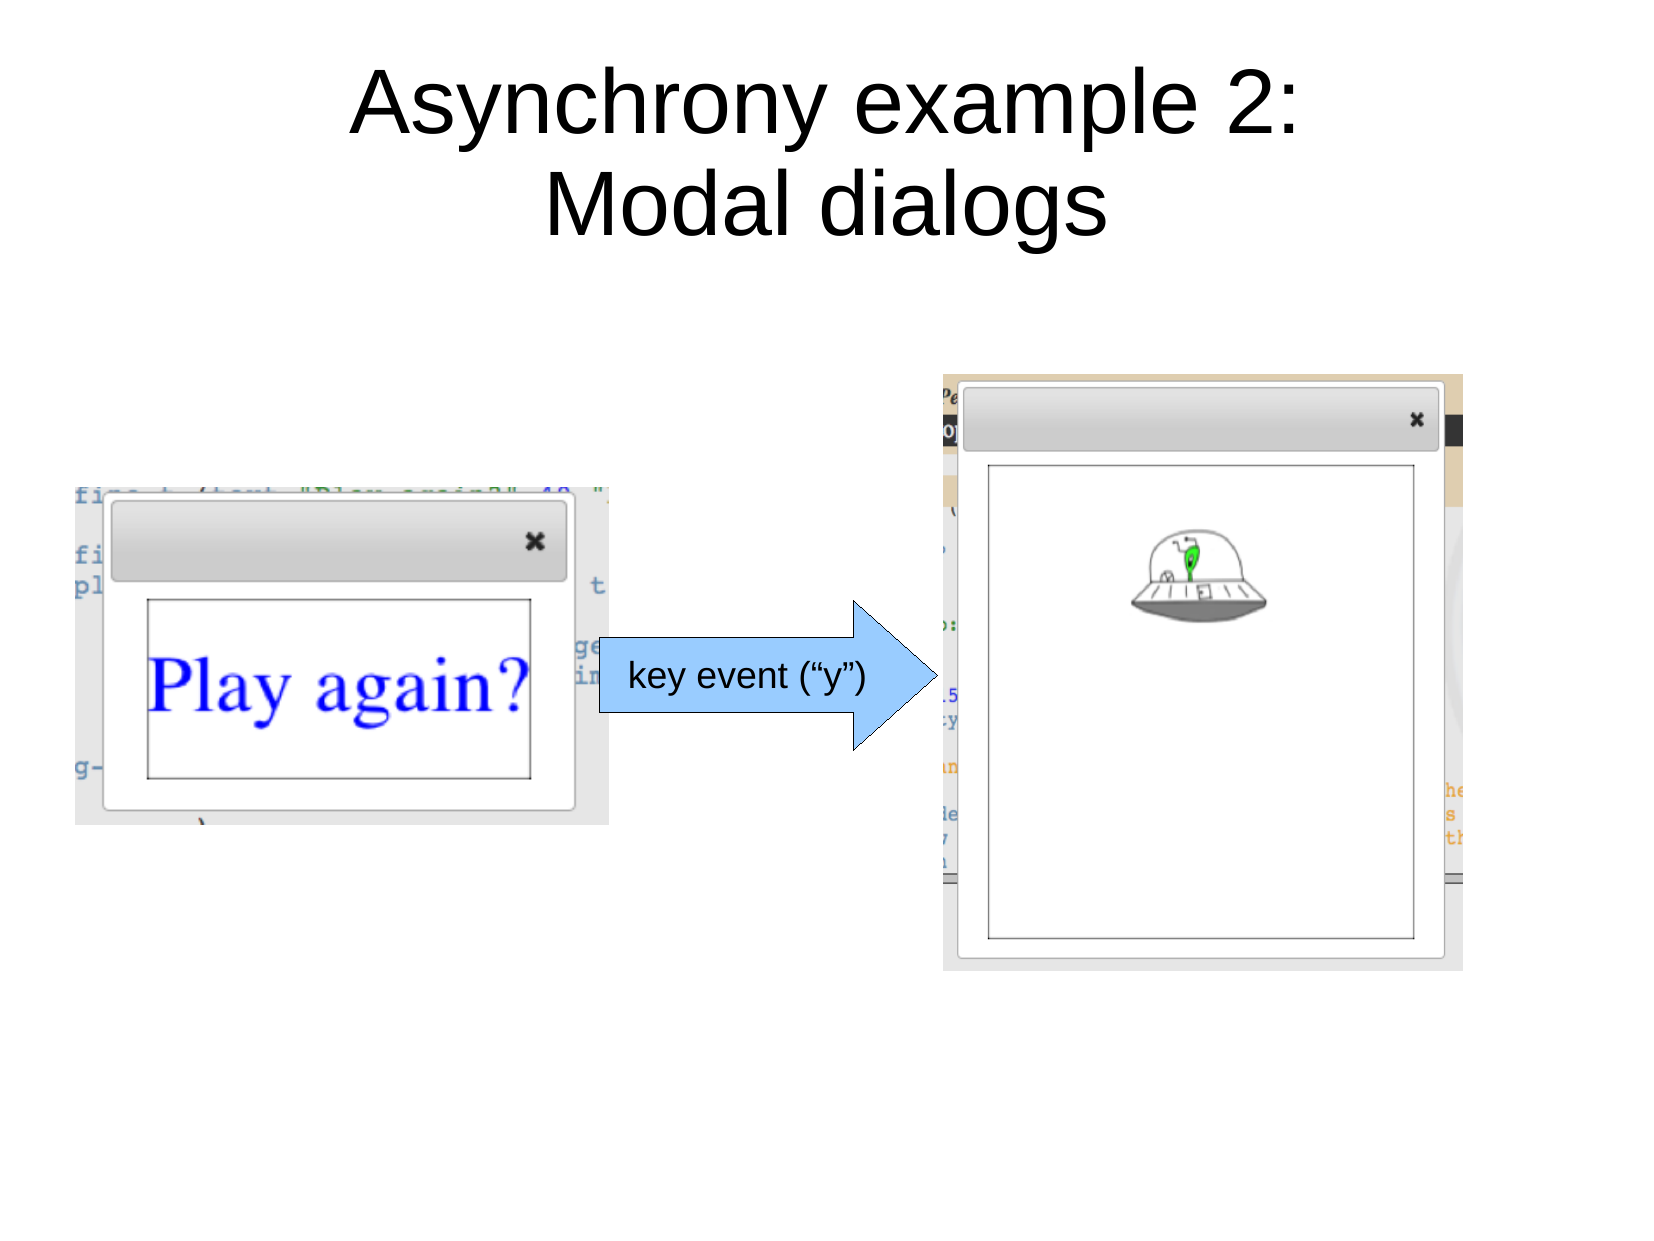

# Asynchrony example 2: Modal dialogs
key event (“y”)